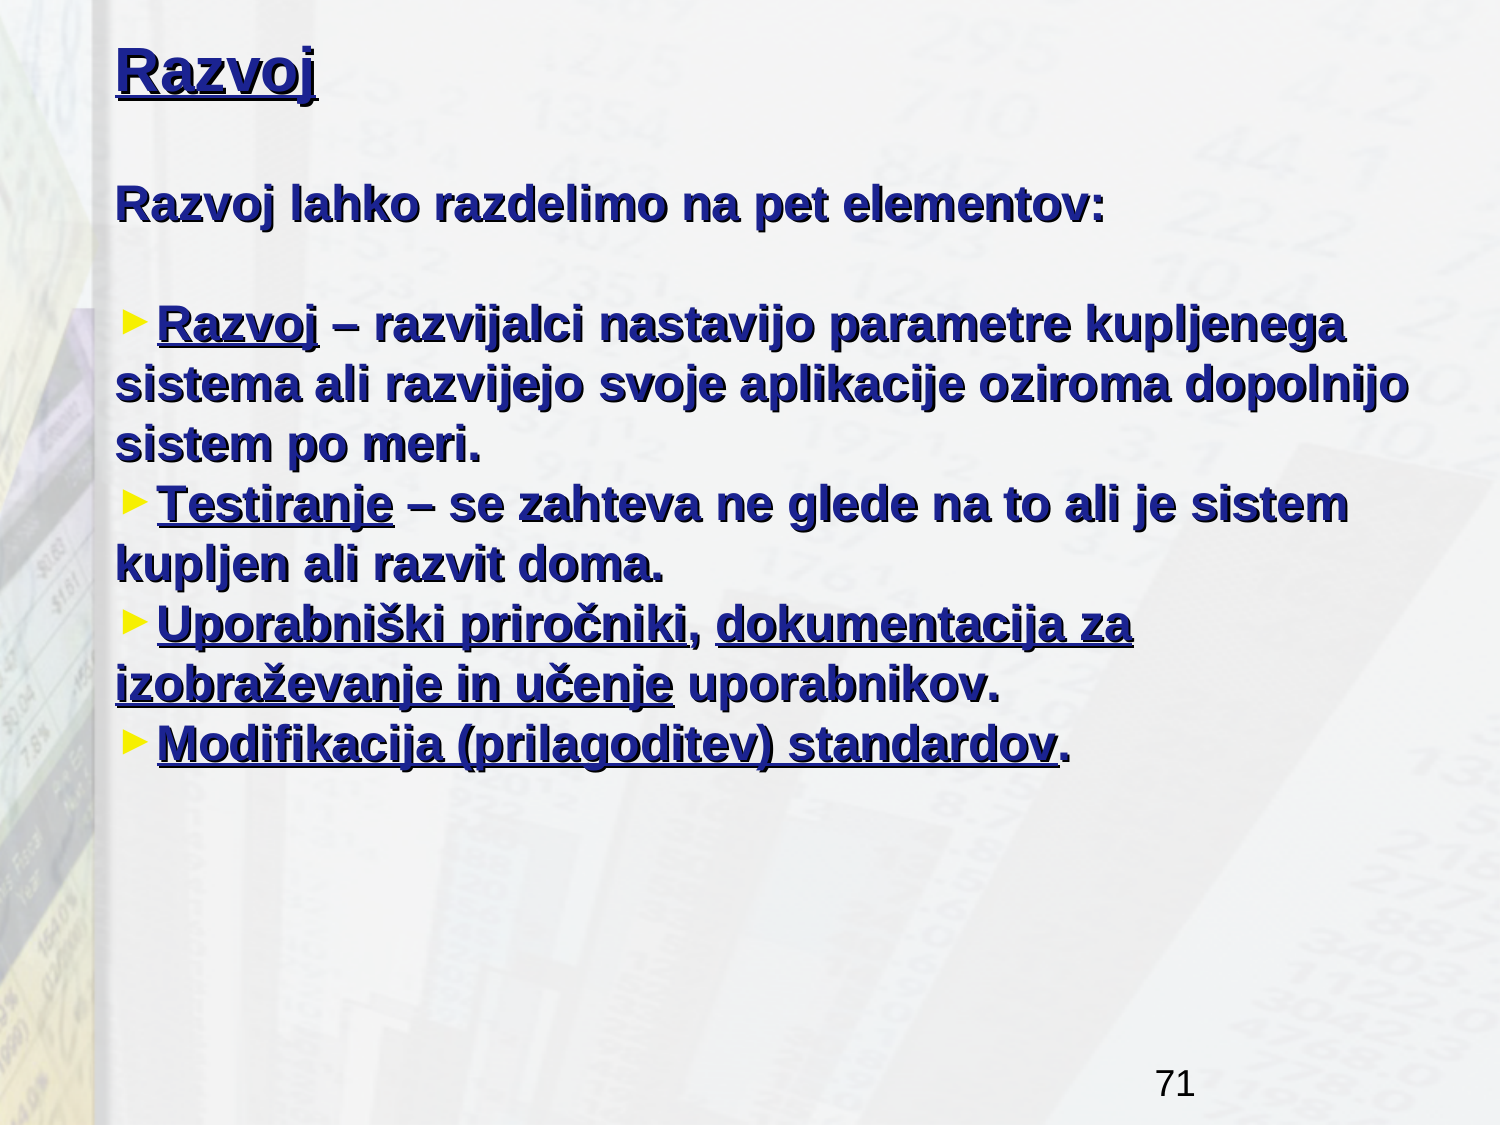

# Razvoj
Razvoj lahko razdelimo na pet elementov:
Razvoj – razvijalci nastavijo parametre kupljenega sistema ali razvijejo svoje aplikacije oziroma dopolnijo sistem po meri.
Testiranje – se zahteva ne glede na to ali je sistem kupljen ali razvit doma.
Uporabniški priročniki, dokumentacija za izobraževanje in učenje uporabnikov.
Modifikacija (prilagoditev) standardov.
71